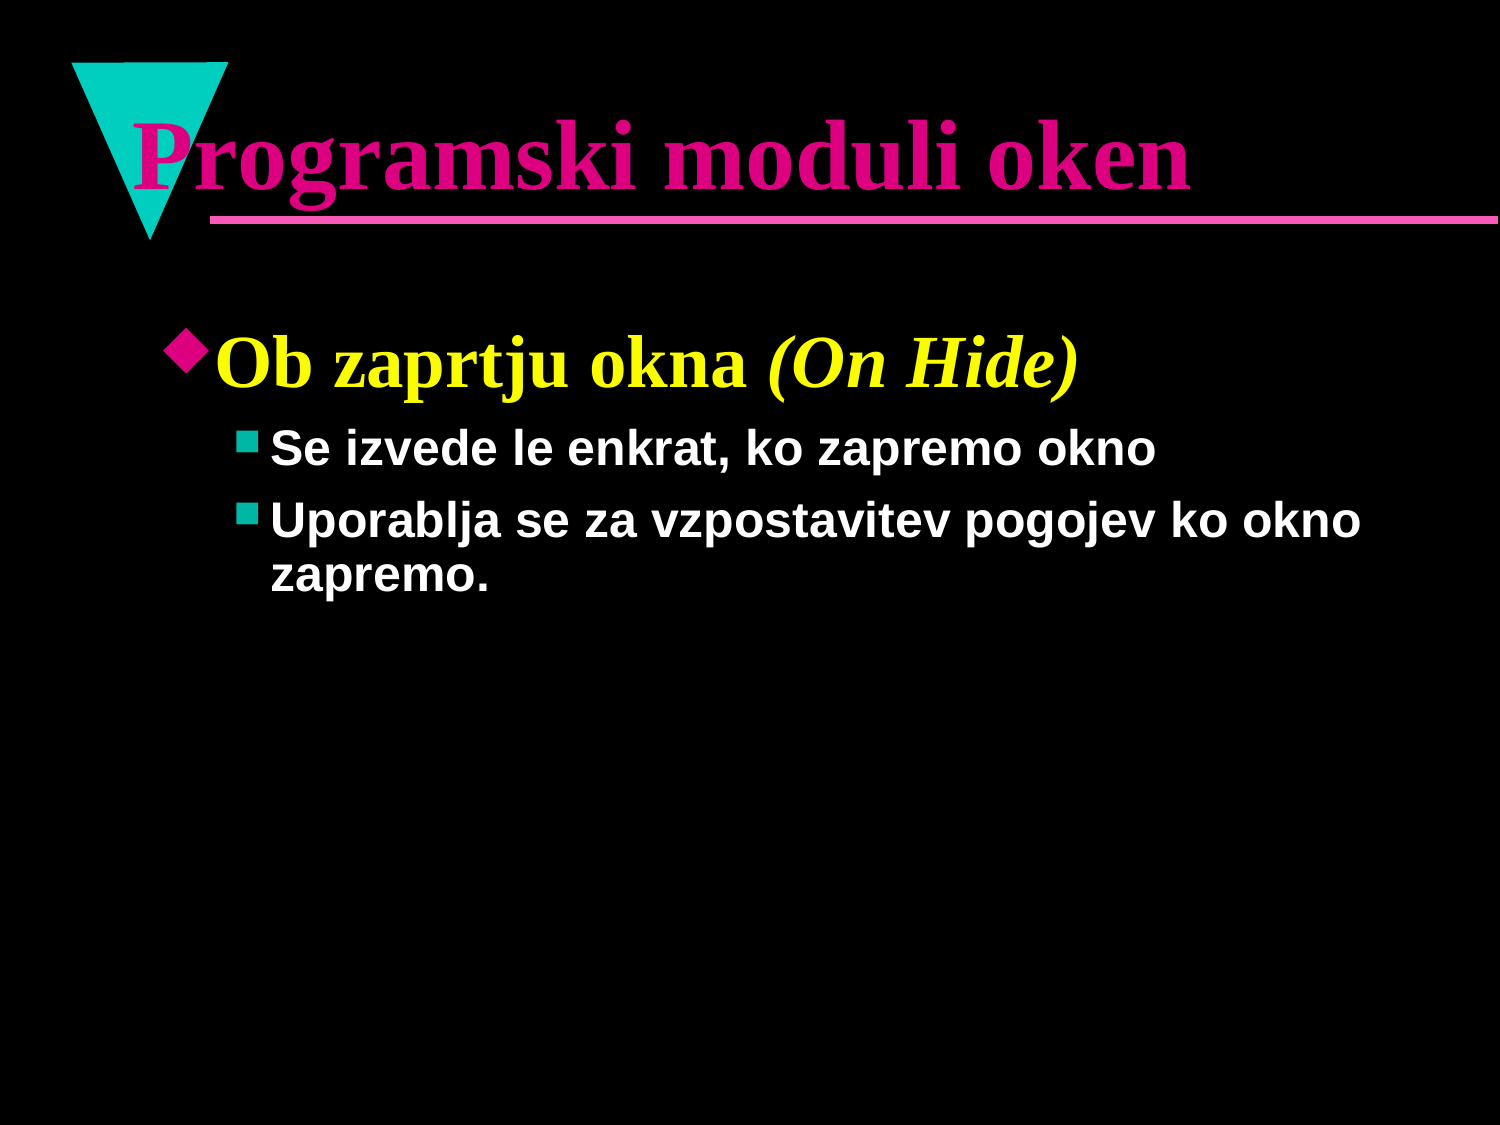

# Programski moduli oken
Ob zaprtju okna (On Hide)
Se izvede le enkrat, ko zapremo okno
Uporablja se za vzpostavitev pogojev ko okno zapremo.
RVP2
Kreiranje programskih modulov
13